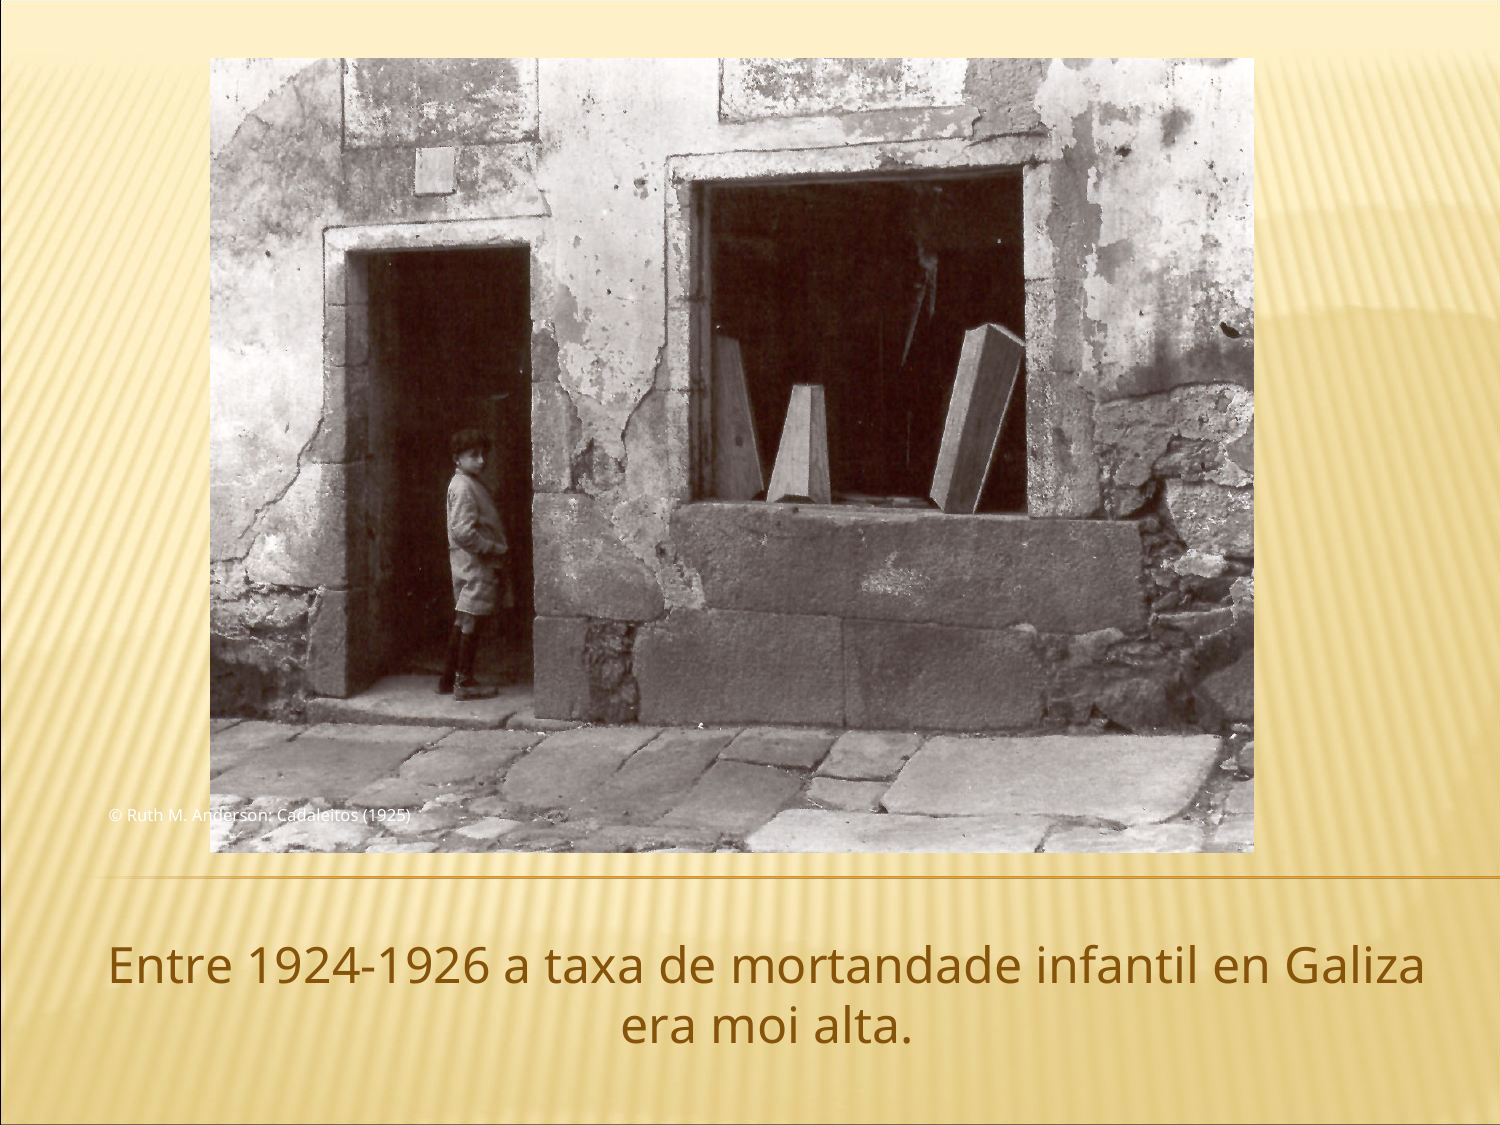

© Ruth M. Anderson: Cadaleitos (1925)
Entre 1924-1926 a taxa de mortandade infantil en Galiza era moi alta.